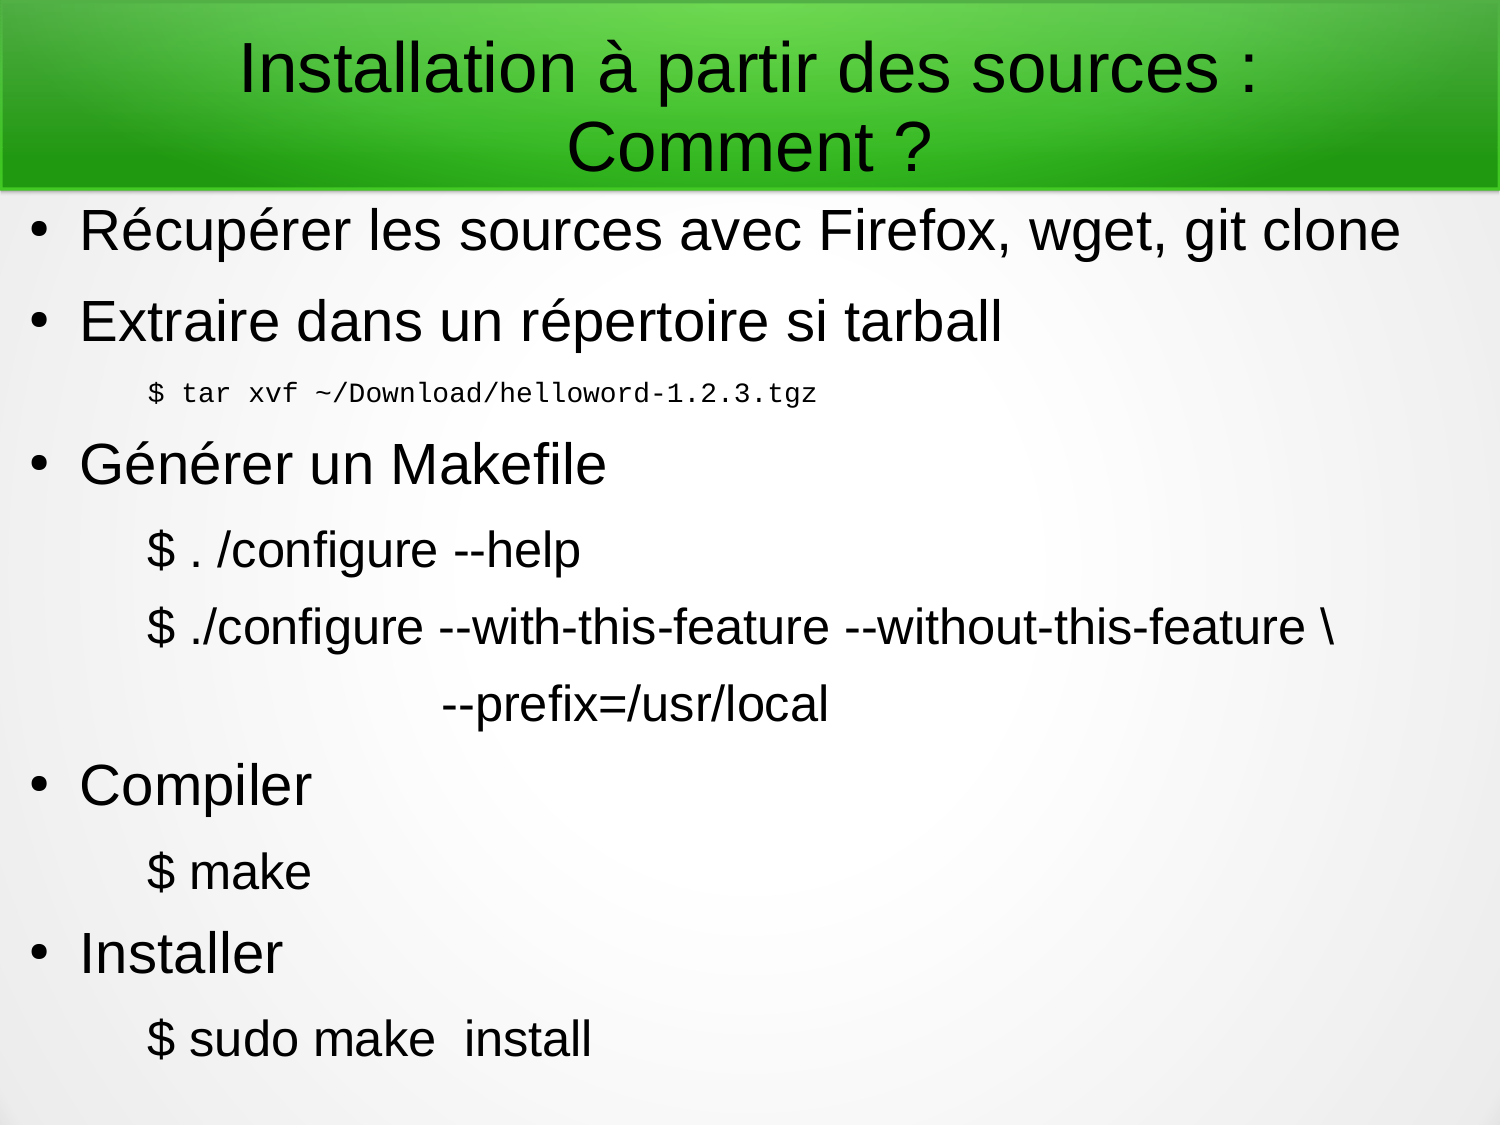

# Installation à partir des sources : Comment ?
Récupérer les sources avec Firefox, wget, git clone
Extraire dans un répertoire si tarball
$ tar xvf ~/Download/helloword-1.2.3.tgz
Générer un Makefile
$ . /configure --help
$ ./configure --with-this-feature --without-this-feature \
 --prefix=/usr/local
Compiler
$ make
Installer
$ sudo make install